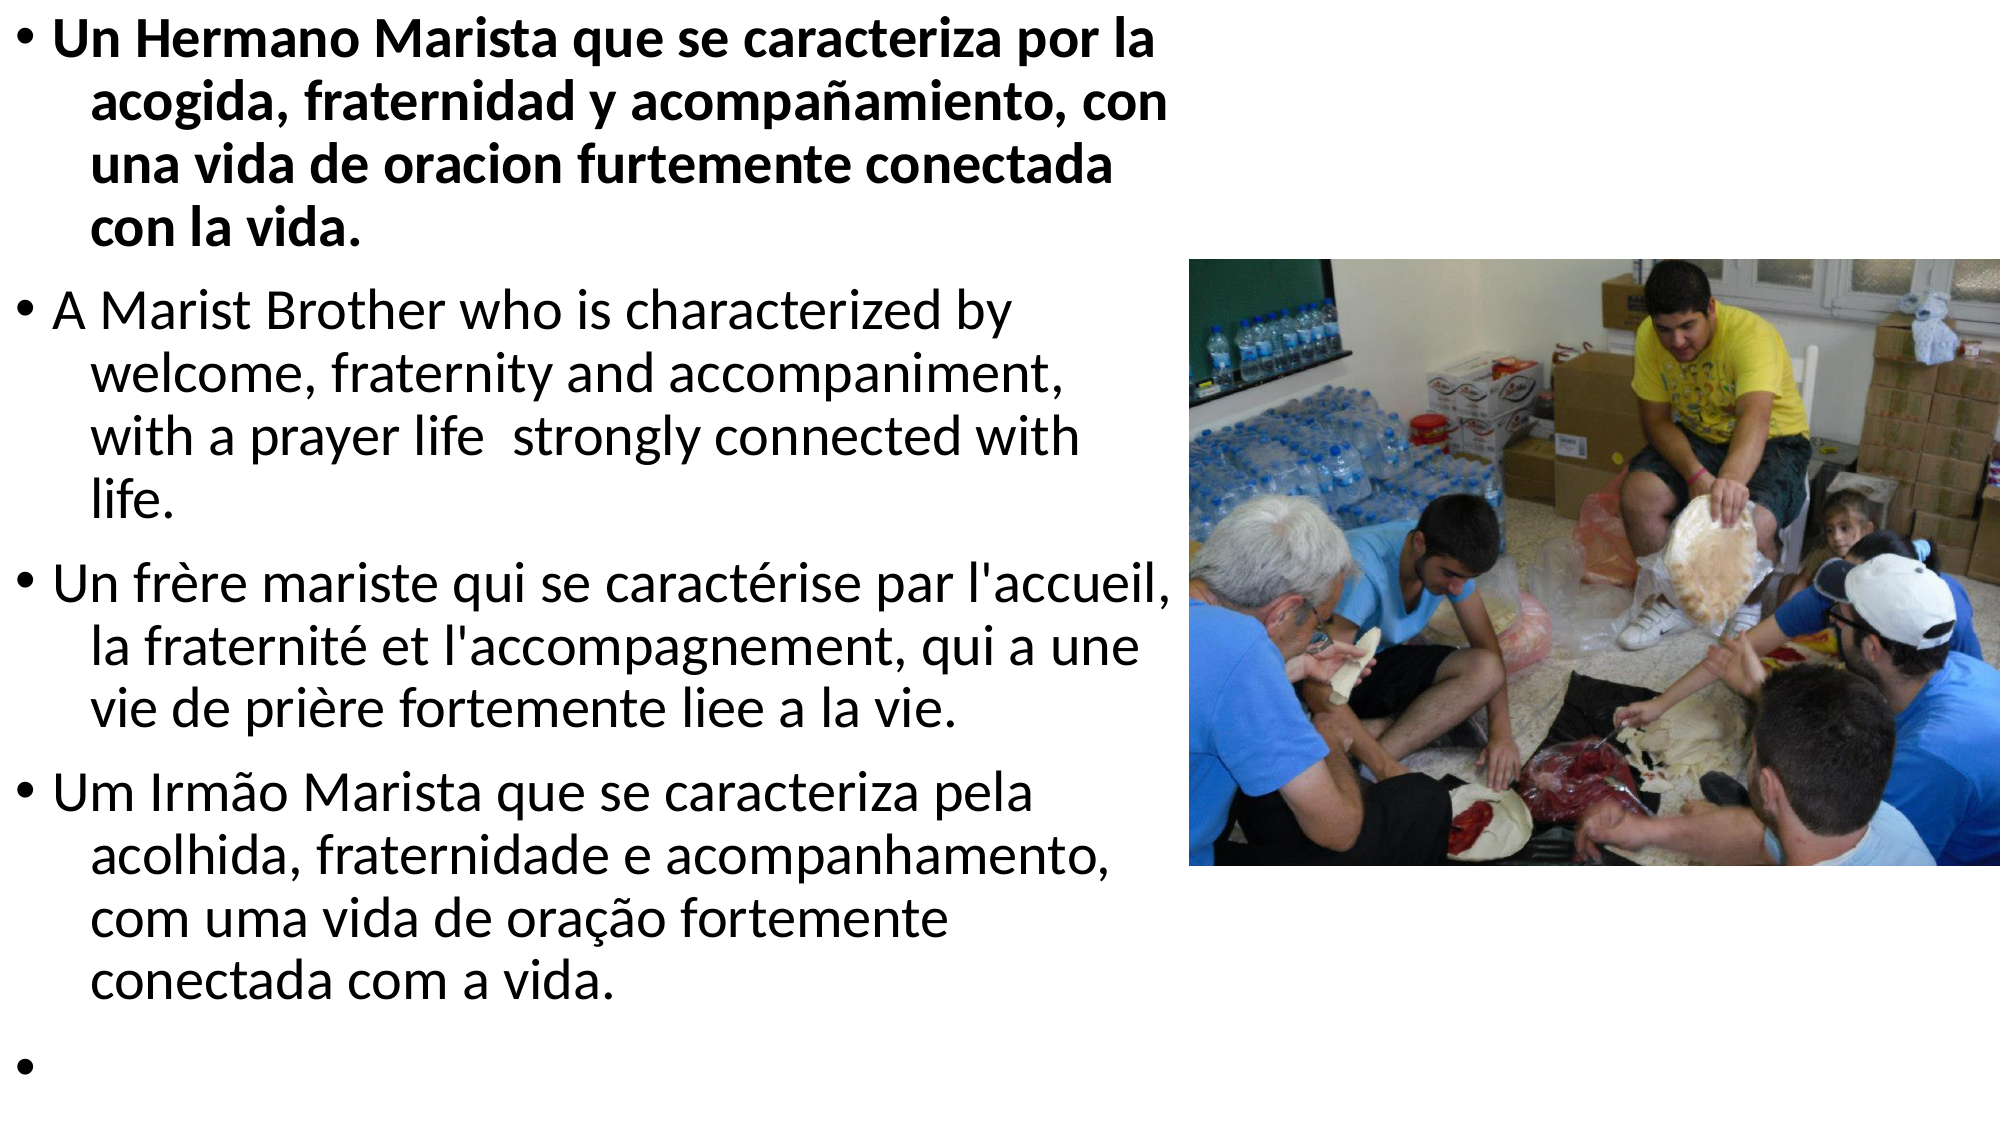

# Un Hermano Marista que se caracteriza por la acogida, fraternidad y acompañamiento, con una vida de oracion furtemente conectada con la vida.
A Marist Brother who is characterized by welcome, fraternity and accompaniment, with a prayer life strongly connected with life.
Un frère mariste qui se caractérise par l'accueil, la fraternité et l'accompagnement, qui a une vie de prière fortemente liee a la vie.
Um Irmão Marista que se caracteriza pela acolhida, fraternidade e acompanhamento, com uma vida de oração fortemente conectada com a vida.